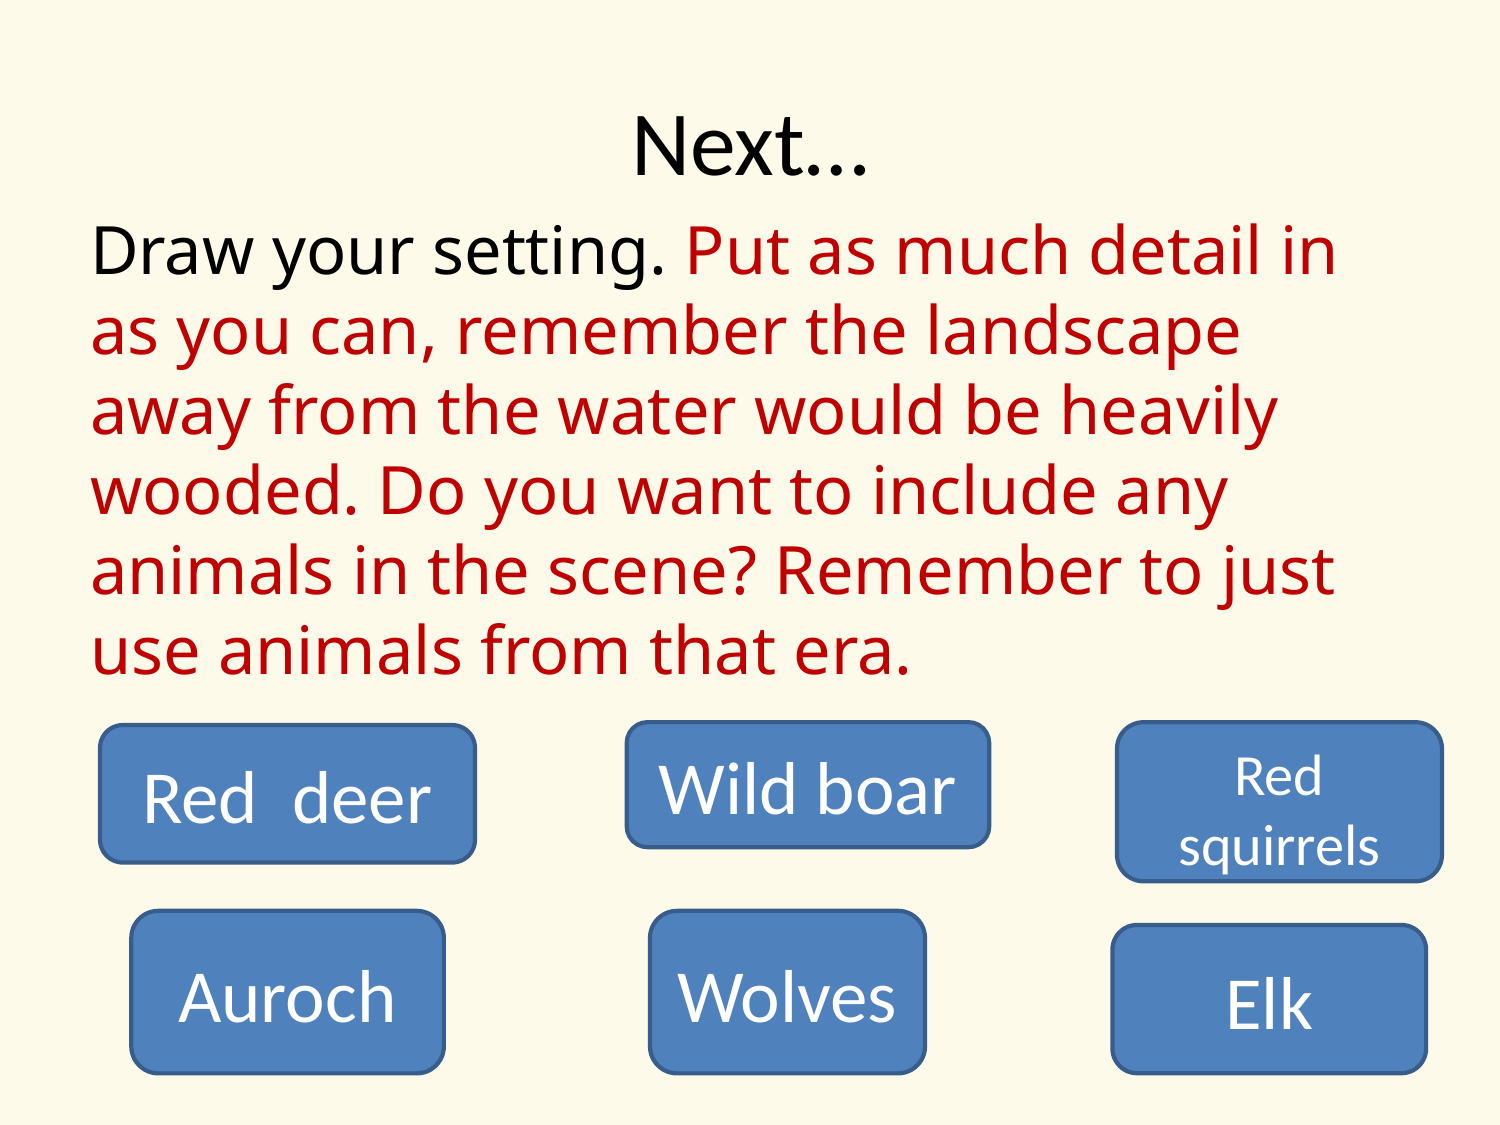

# Next…
Draw your setting. Put as much detail in as you can, remember the landscape away from the water would be heavily wooded. Do you want to include any animals in the scene? Remember to just use animals from that era.
Wild boar
Red squirrels
Red deer
Auroch
Wolves
Elk